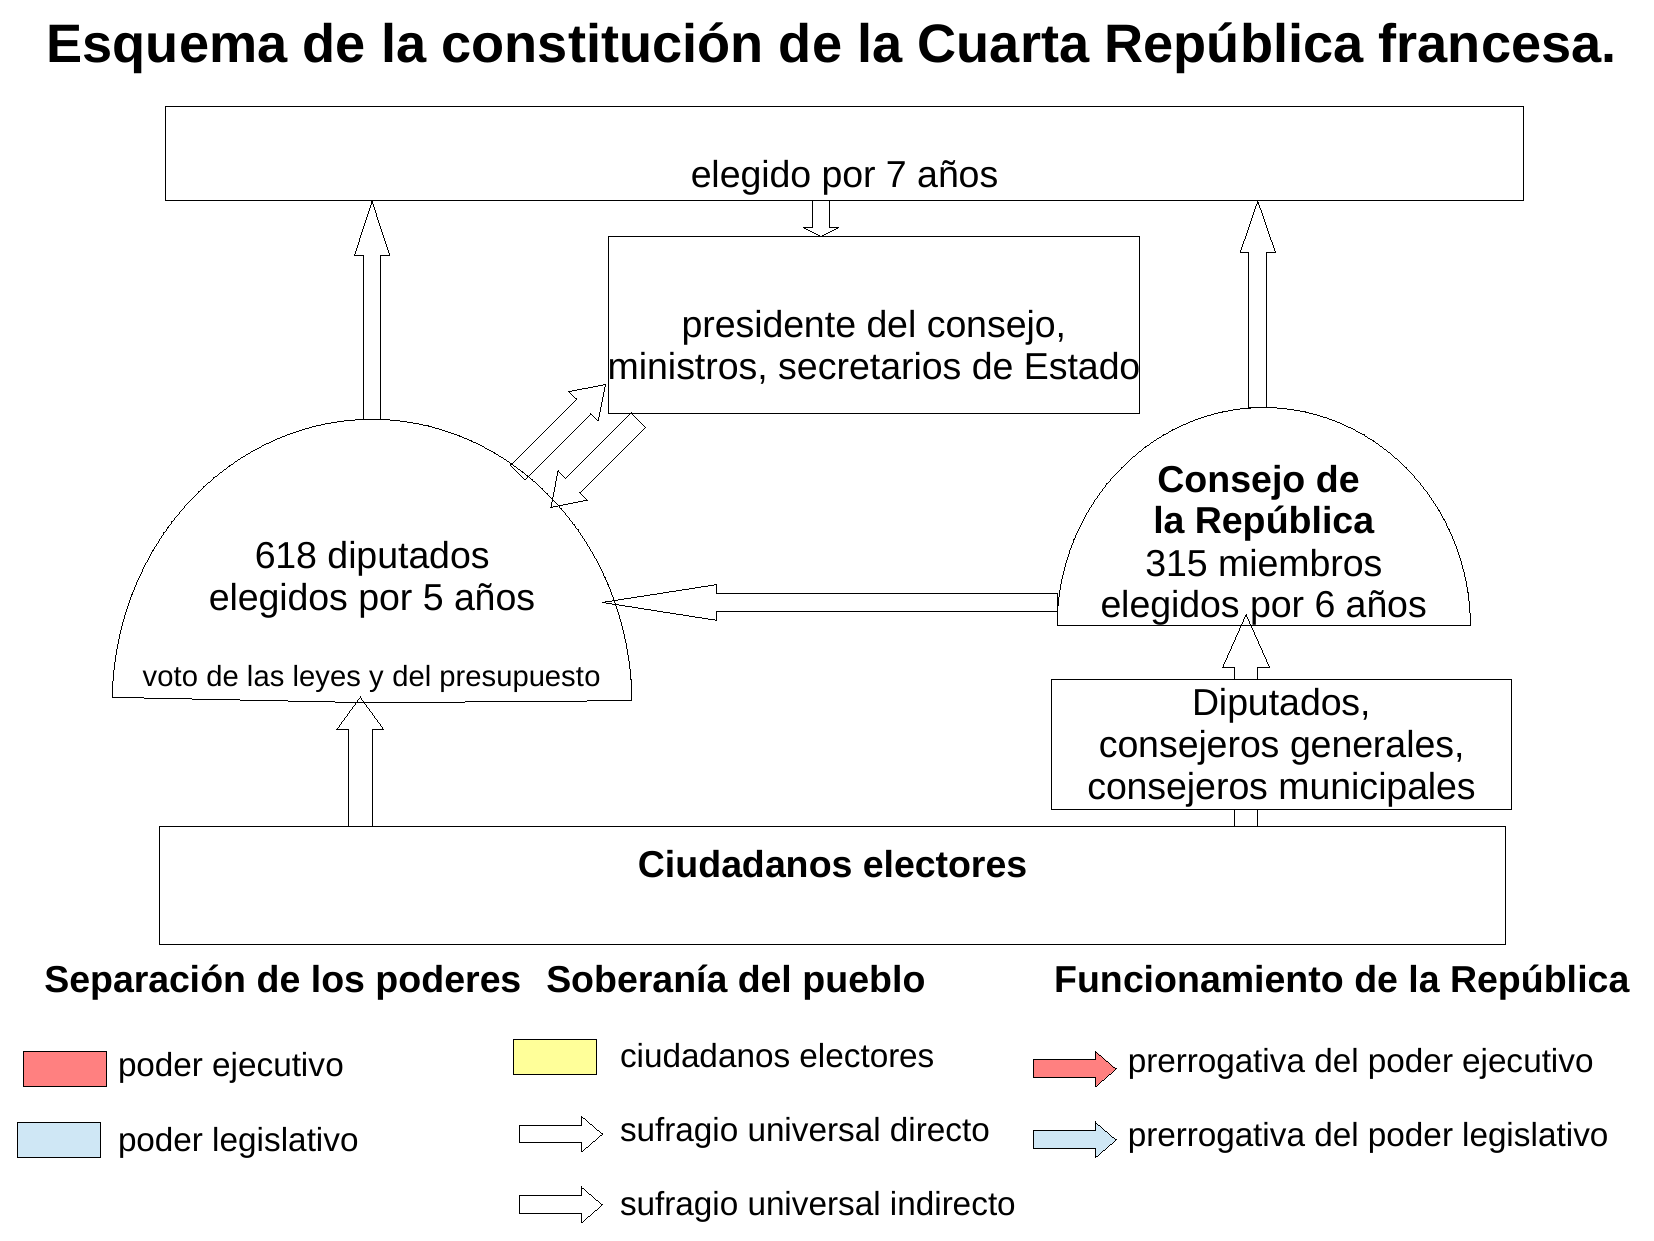

Esquema de la constitución de la Cuarta República francesa.
elegido por 7 años
presidente del consejo,
ministros, secretarios de Estado
Consejo de
la República
315 miembros
elegidos por 6 años
618 diputados
elegidos por 5 años
voto de las leyes y del presupuesto
Diputados,
consejeros generales,
consejeros municipales
Ciudadanos electores
Separación de los poderes
	poder ejecutivo
	poder legislativo
Soberanía del pueblo
	ciudadanos electores
	sufragio universal directo
	sufragio universal indirecto
Funcionamiento de la República
	prerrogativa del poder ejecutivo
	prerrogativa del poder legislativo